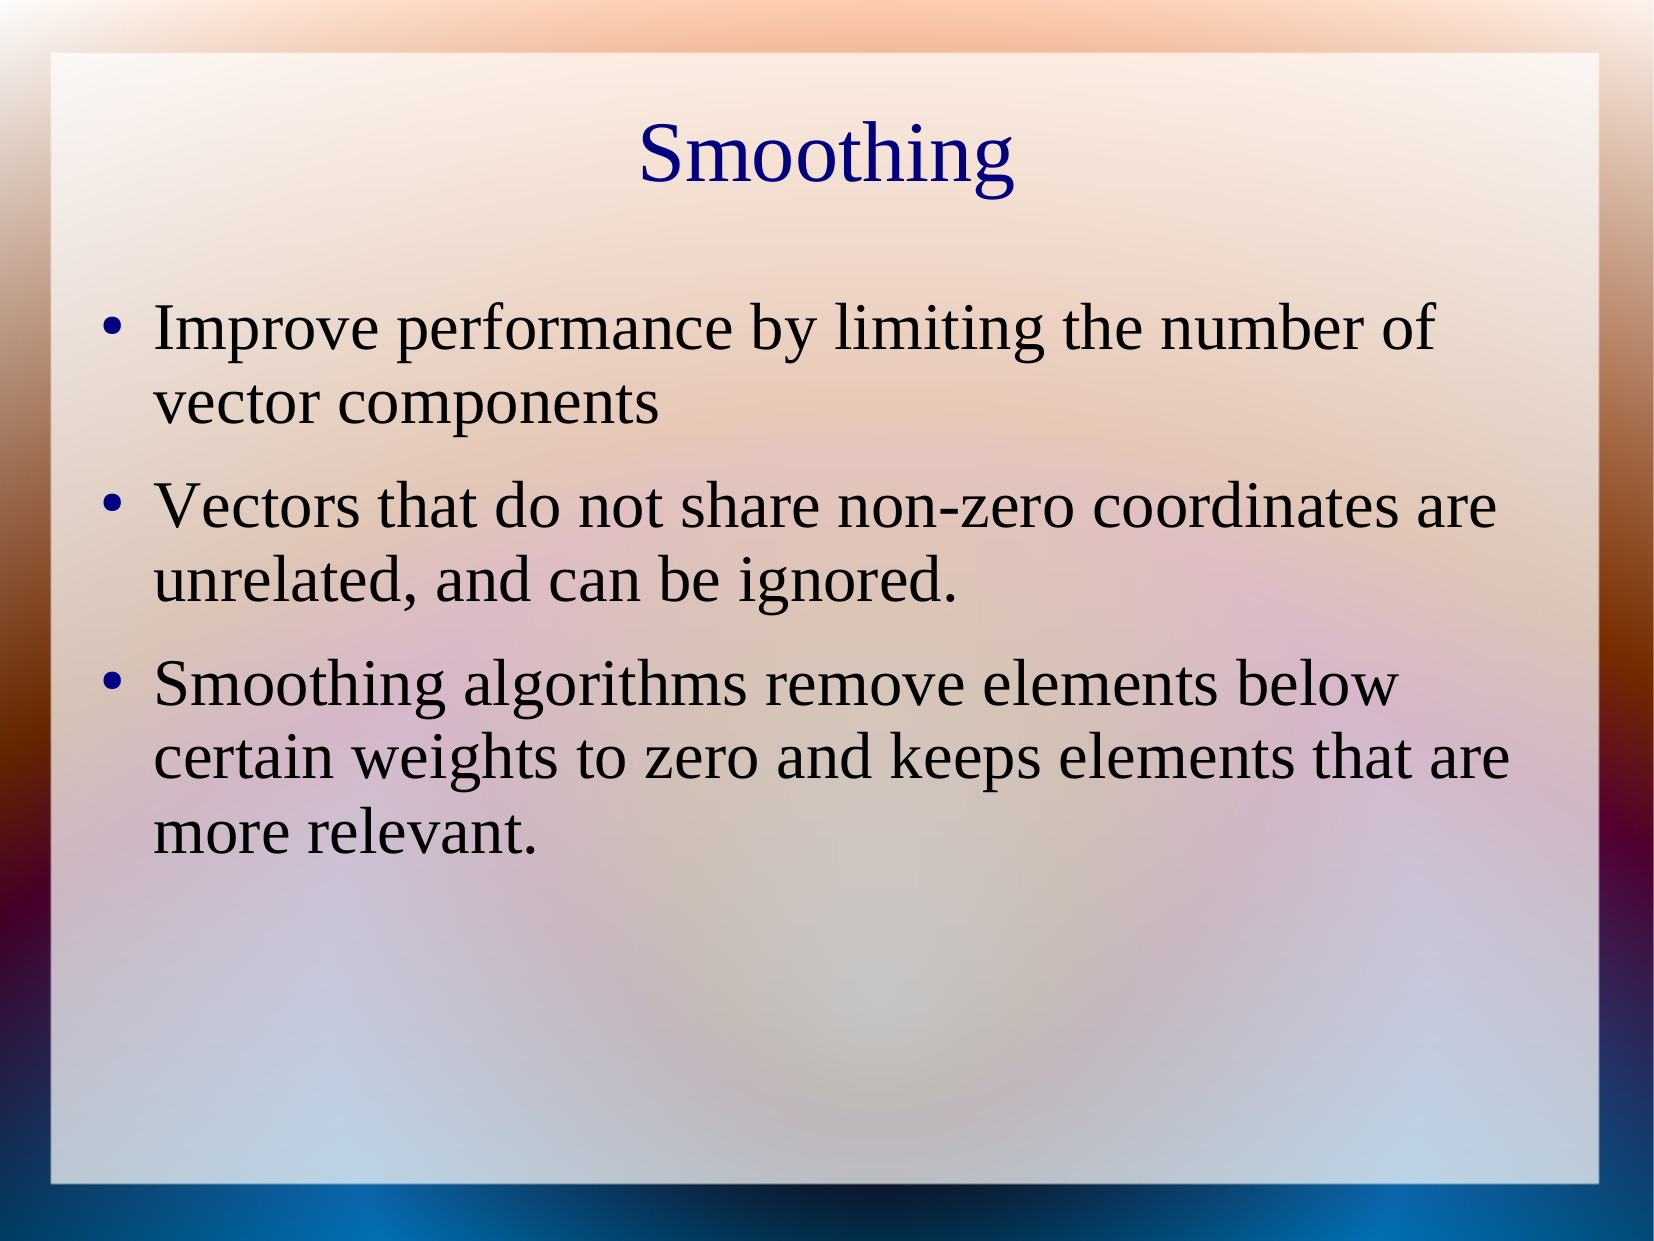

# Smoothing
Improve performance by limiting the number of vector components
Vectors that do not share non-zero coordinates are unrelated, and can be ignored.
Smoothing algorithms remove elements below certain weights to zero and keeps elements that are more relevant.